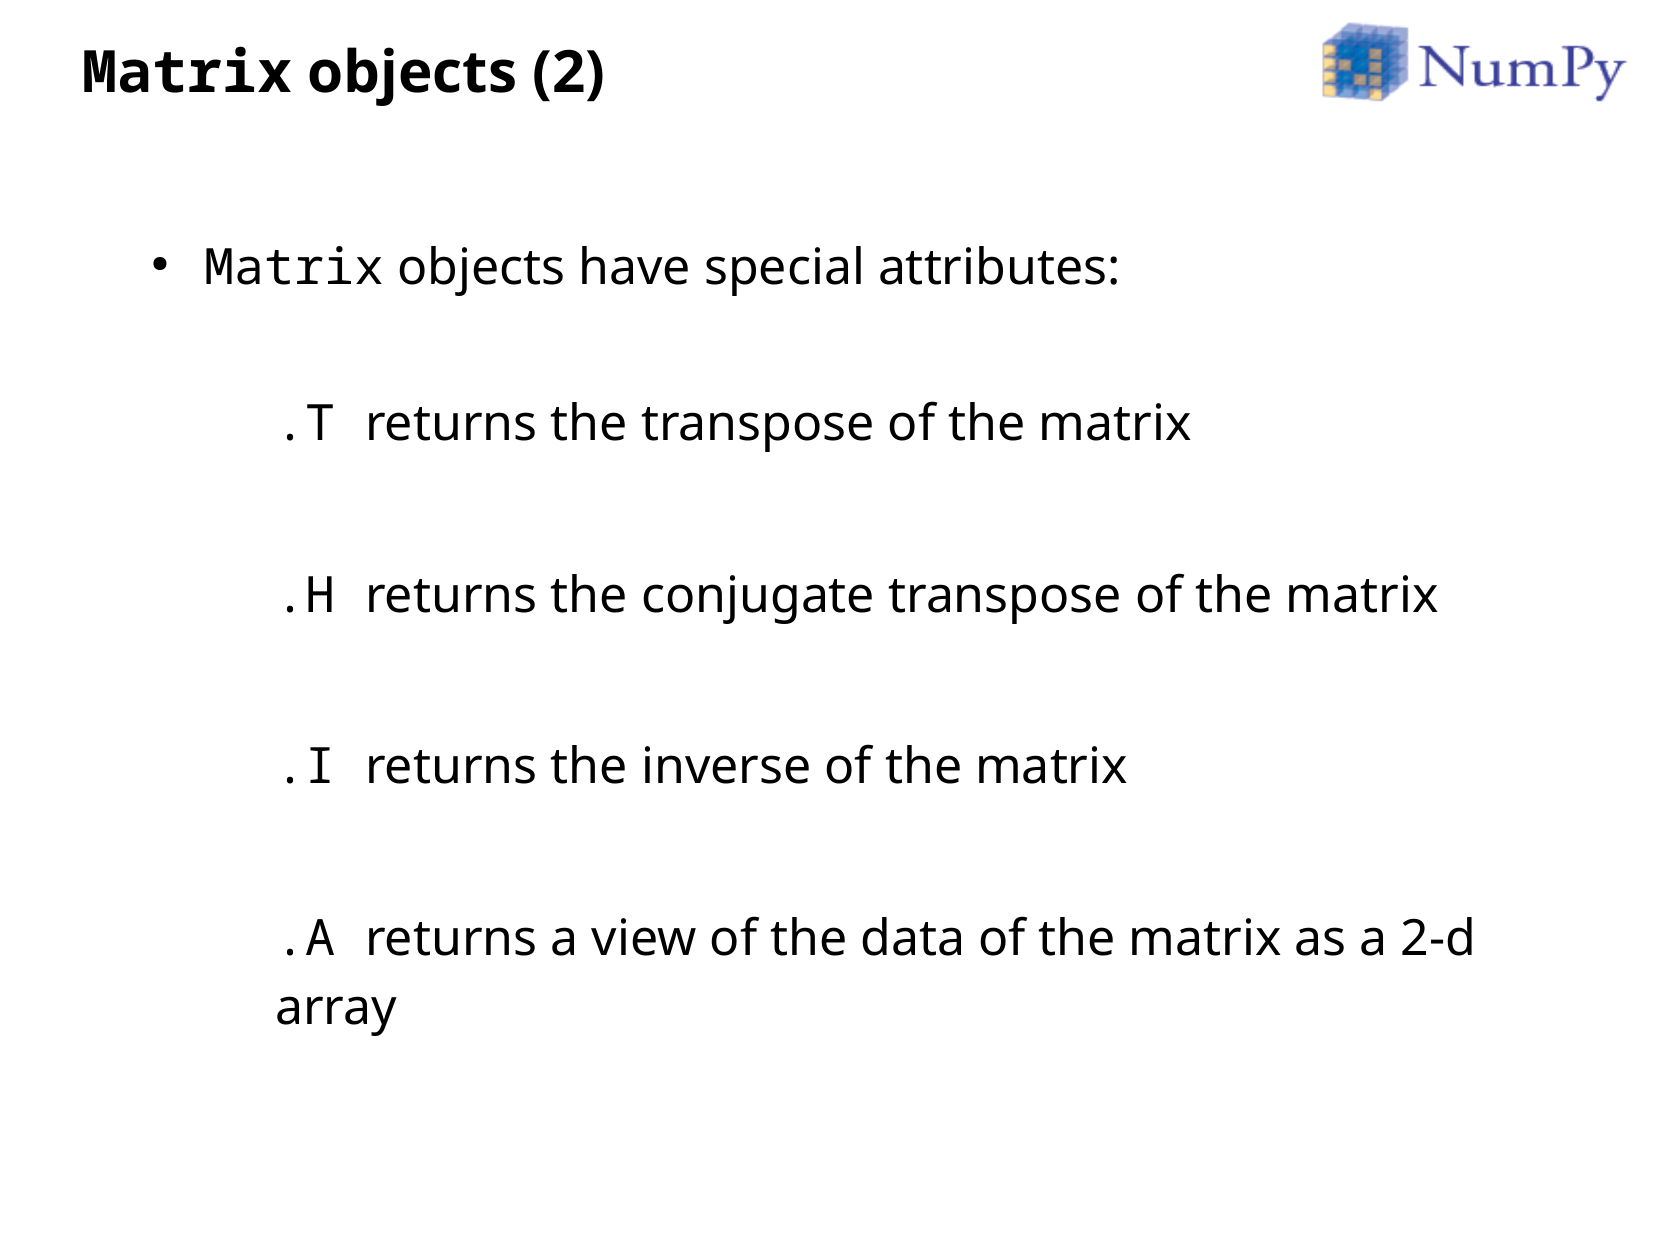

# Matrix objects (2)
Matrix objects have special attributes:
.T returns the transpose of the matrix
.H returns the conjugate transpose of the matrix
.I returns the inverse of the matrix
.A returns a view of the data of the matrix as a 2-d array